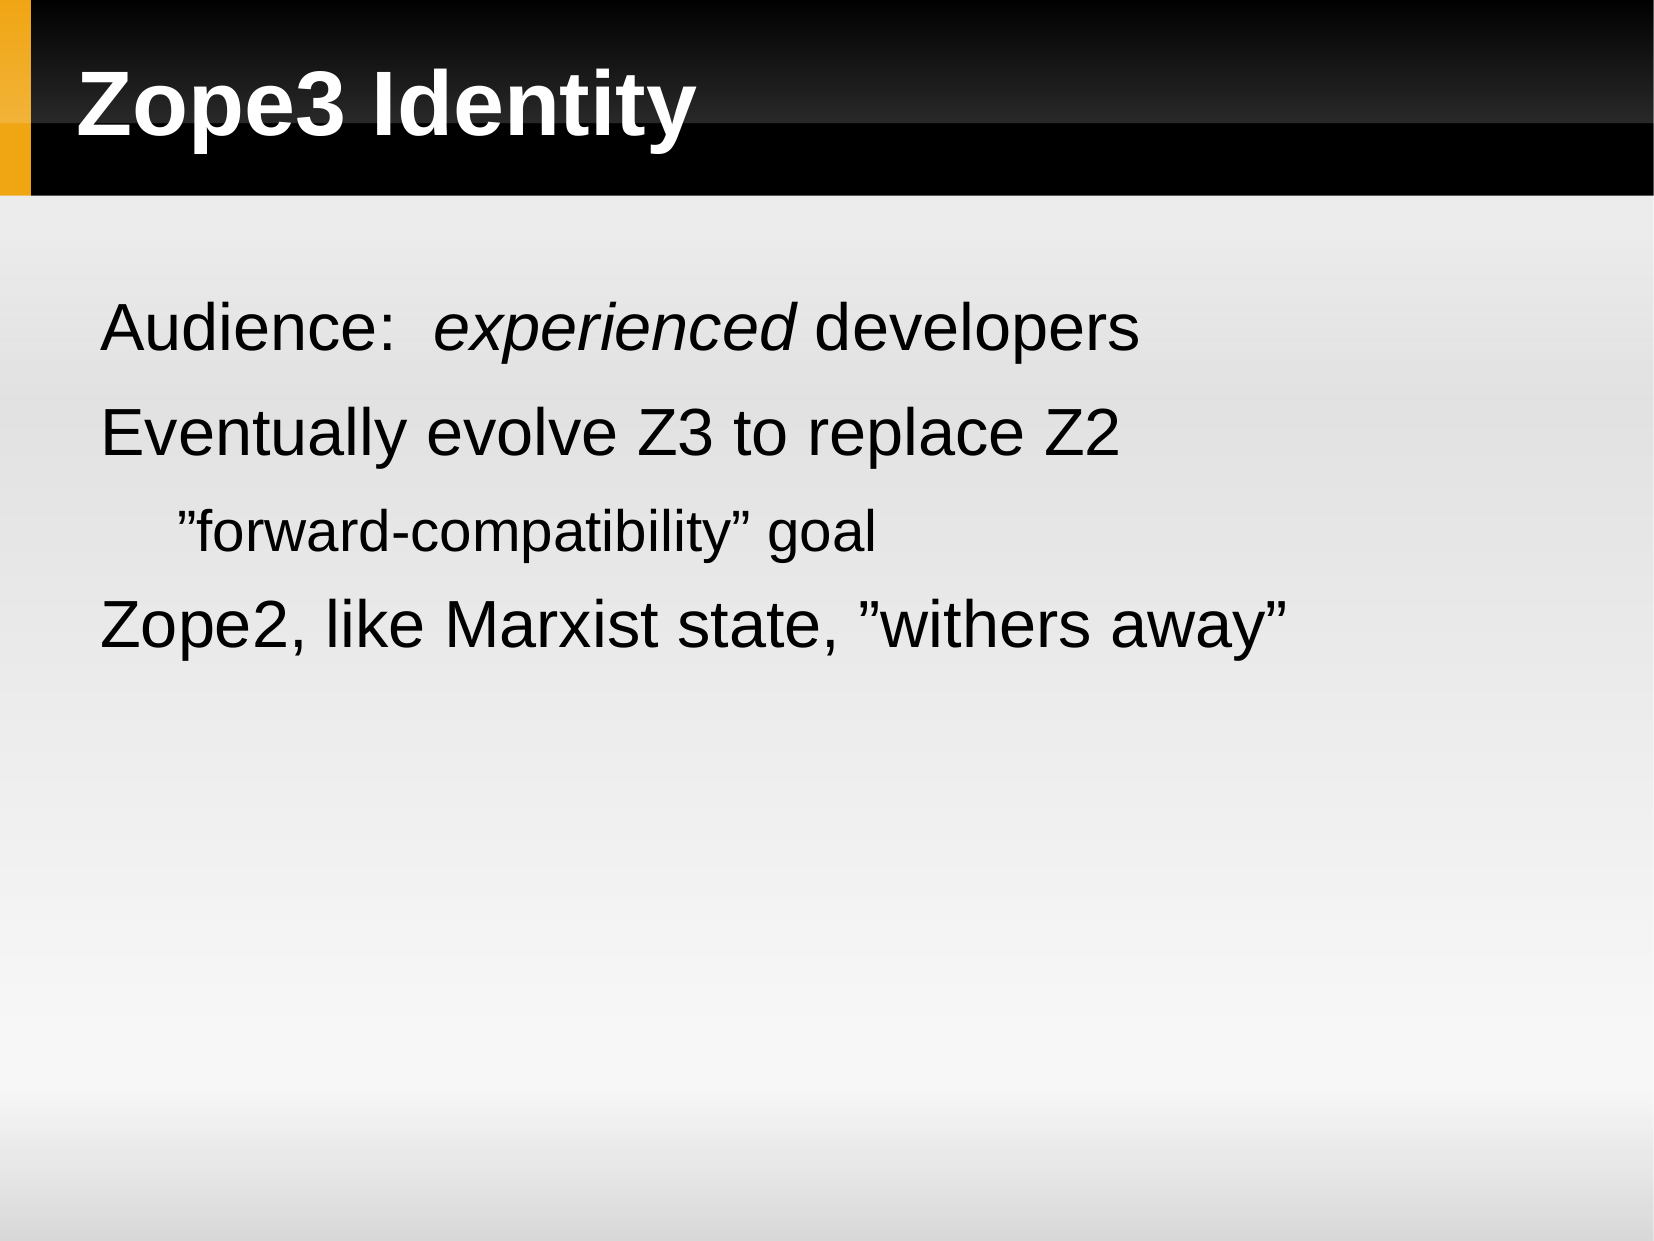

# Zope3 Identity
Audience: experienced developers
Eventually evolve Z3 to replace Z2
”forward-compatibility” goal
Zope2, like Marxist state, ”withers away”